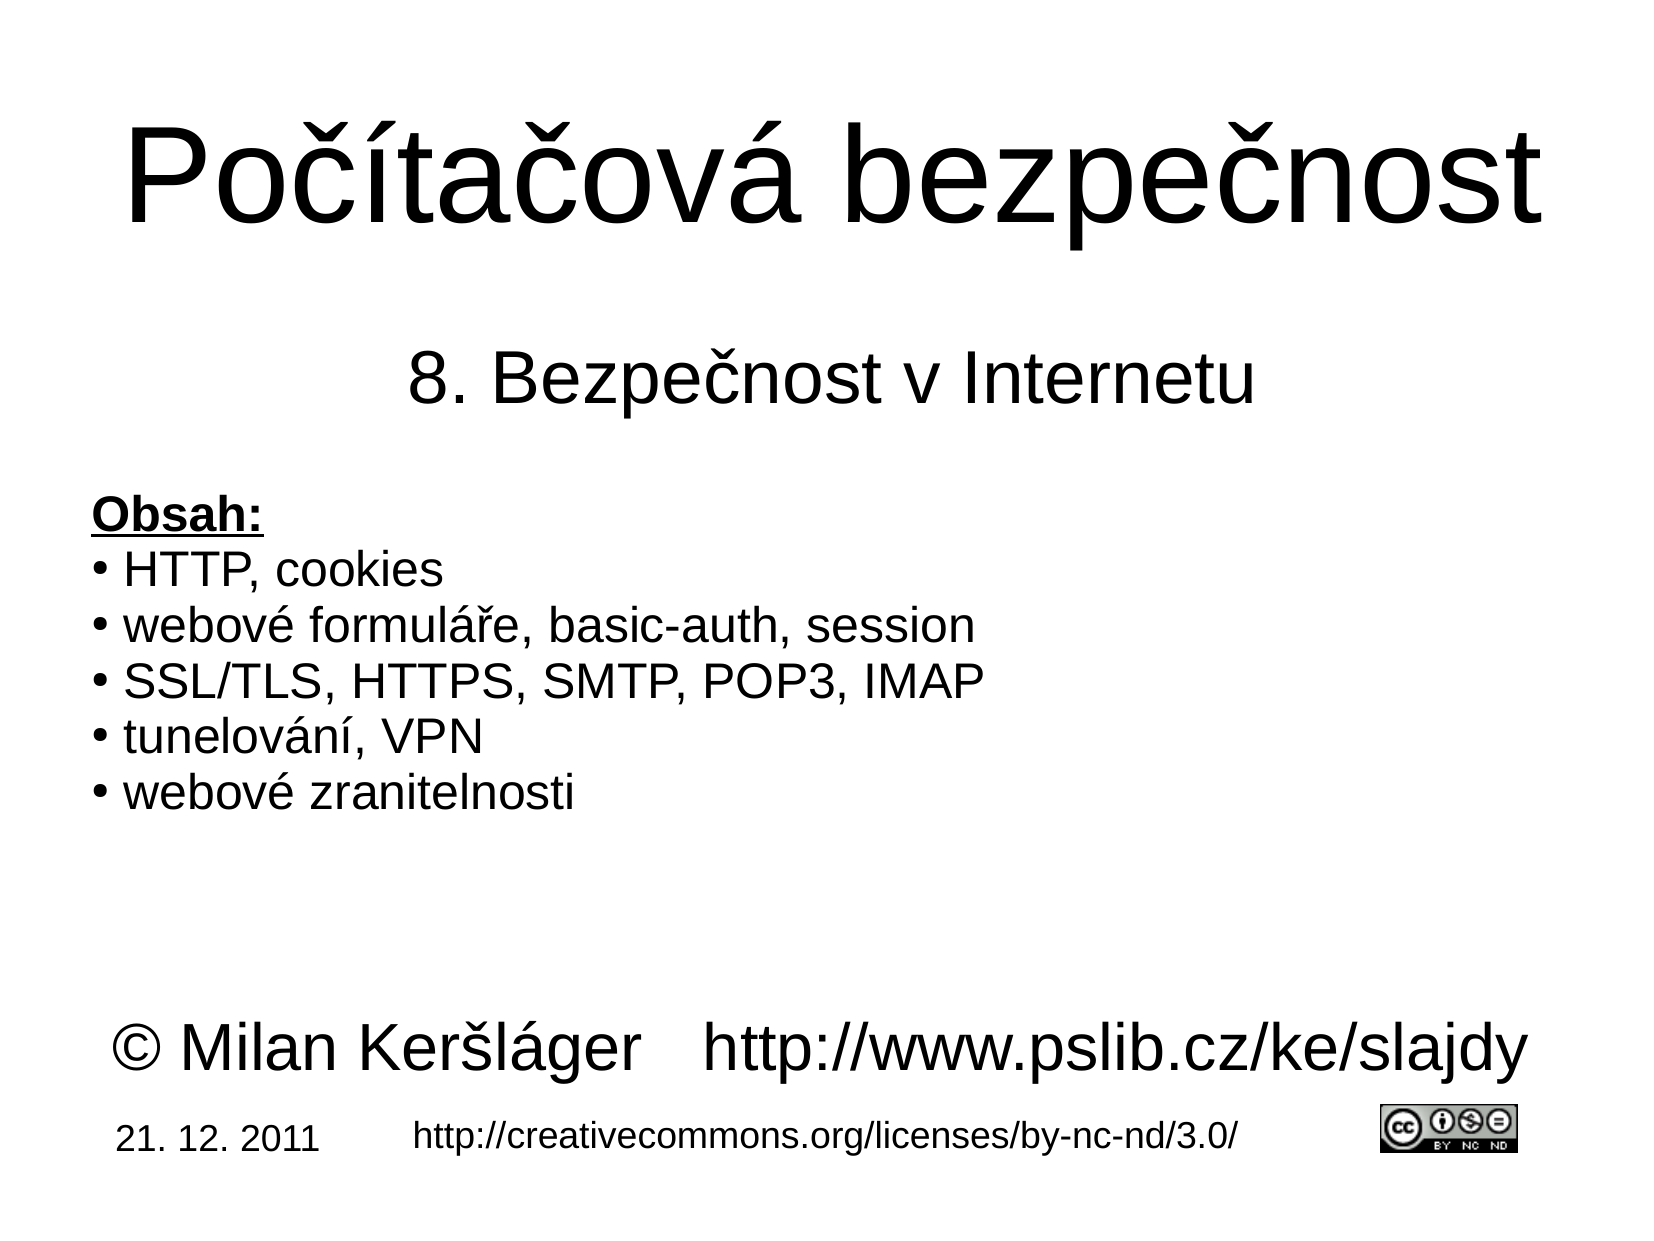

# Počítačová bezpečnost 8. Bezpečnost v Internetu
Obsah:
 HTTP, cookies
 webové formuláře, basic-auth, session
 SSL/TLS, HTTPS, SMTP, POP3, IMAP
 tunelování, VPN
 webové zranitelnosti
© Milan Keršláger	http://www.pslib.cz/ke/slajdy
http://creativecommons.org/licenses/by-nc-nd/3.0/
21. 12. 2011